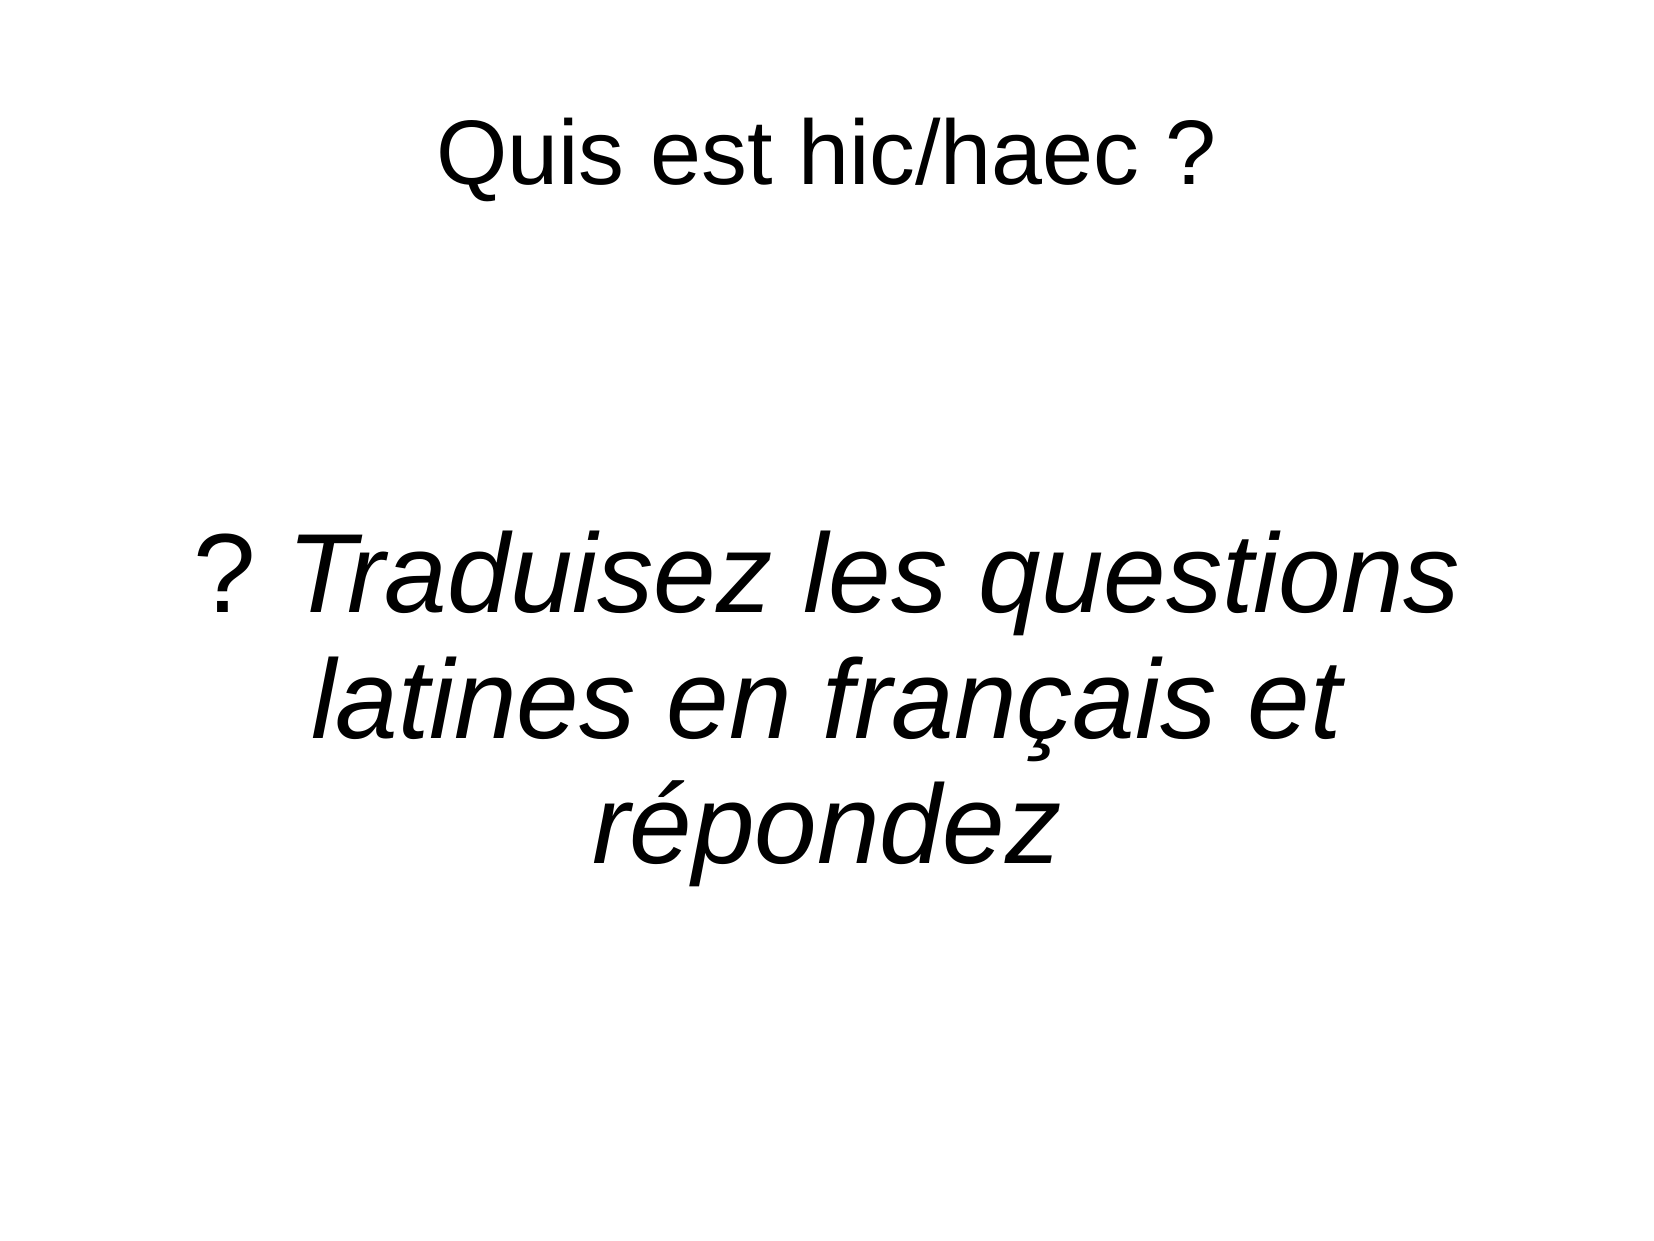

# Quis est hic/haec ?
? Traduisez les questions latines en français et répondez